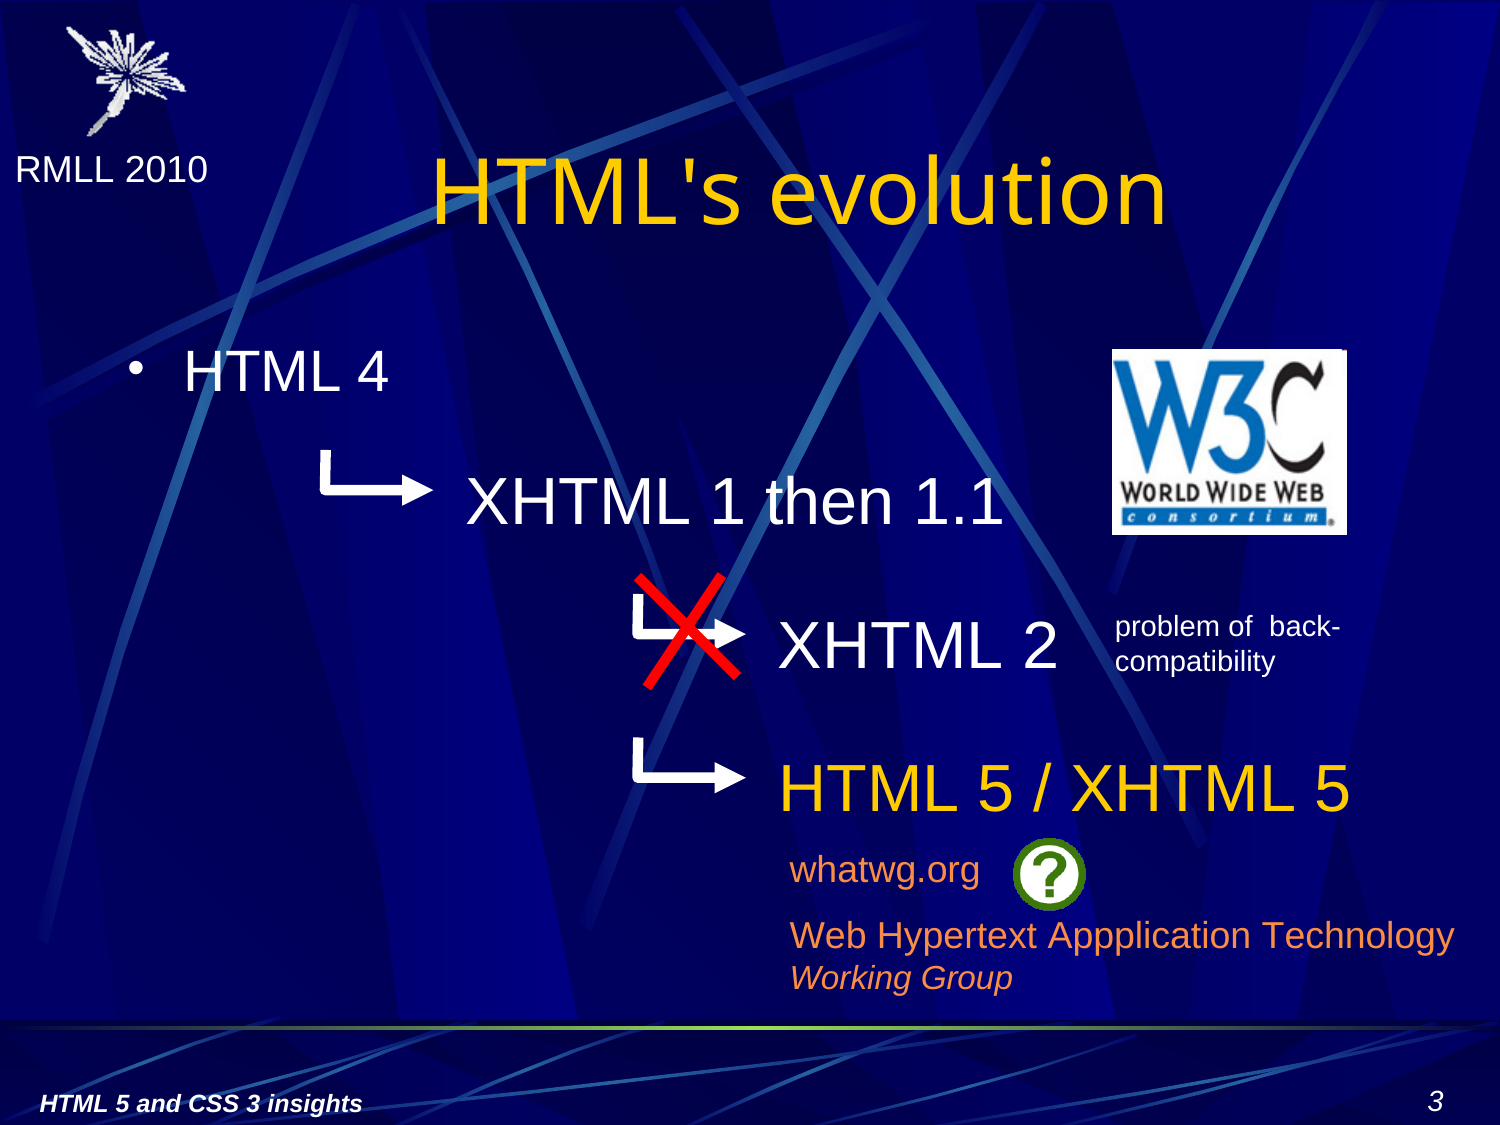

# HTML's evolution
HTML 4
XHTML 1 then 1.1
XHTML 2
problem of back-compatibility
HTML 5 / XHTML 5
whatwg.org
Web Hypertext Appplication Technology
Working Group